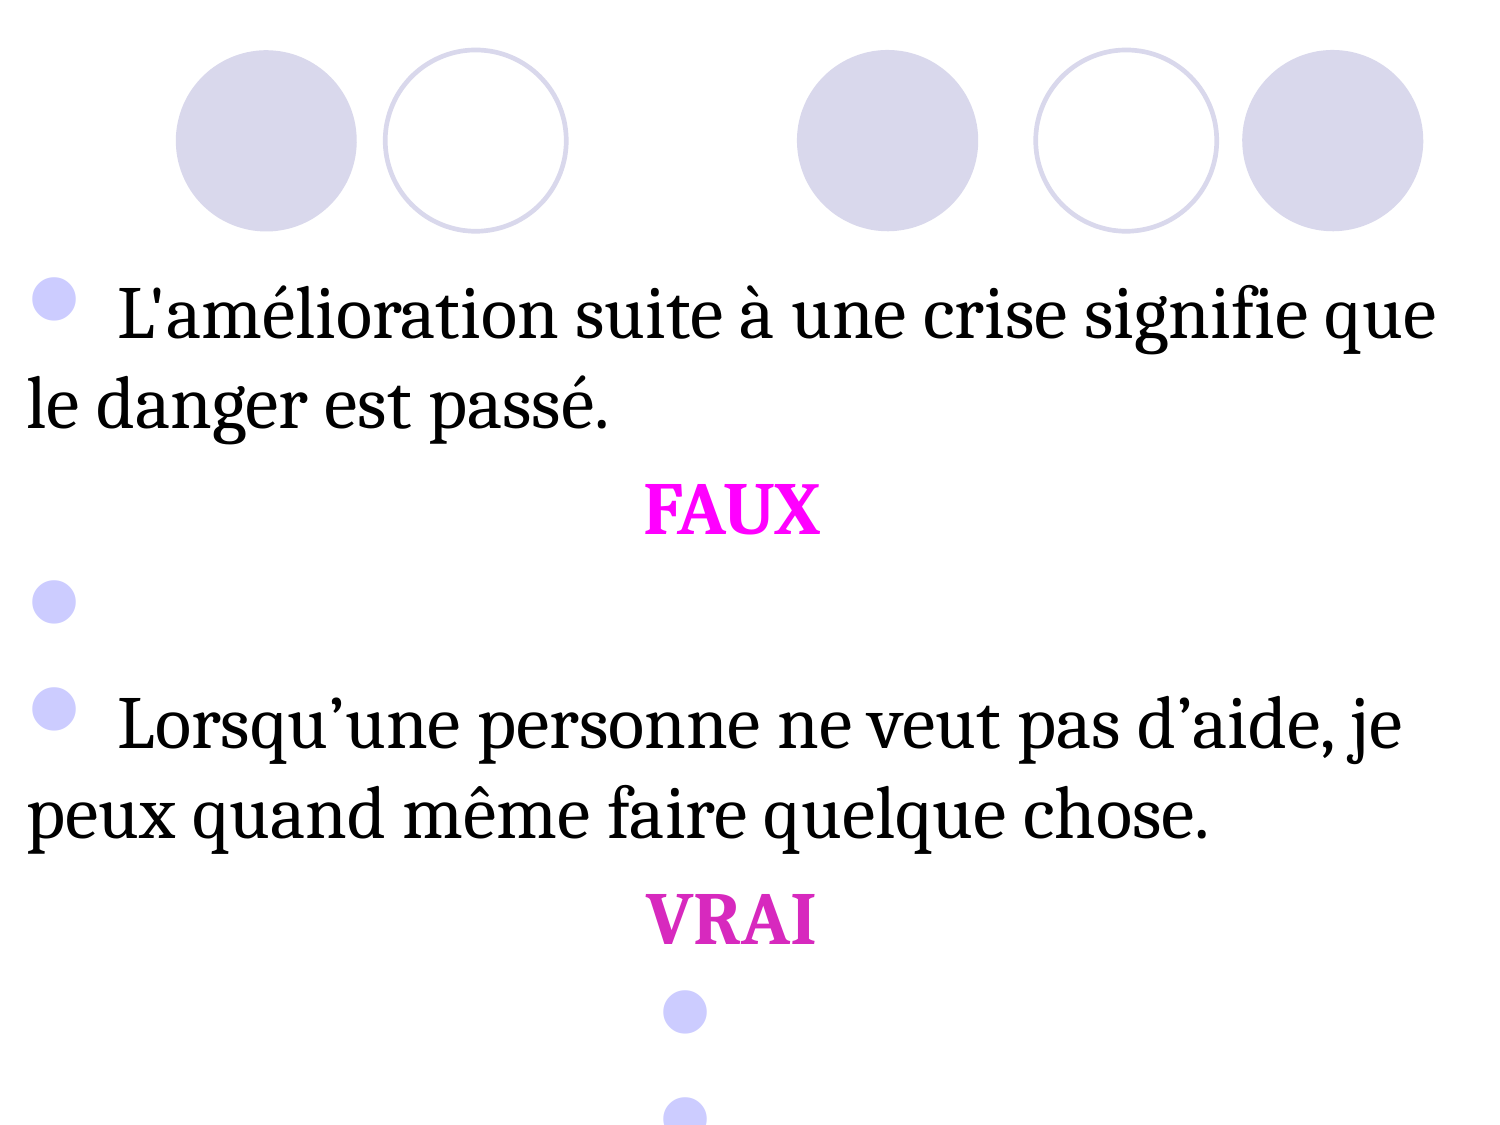

L'amélioration suite à une crise signifie que le danger est passé.
FAUX
 Lorsqu’une personne ne veut pas d’aide, je peux quand même faire quelque chose.
VRAI